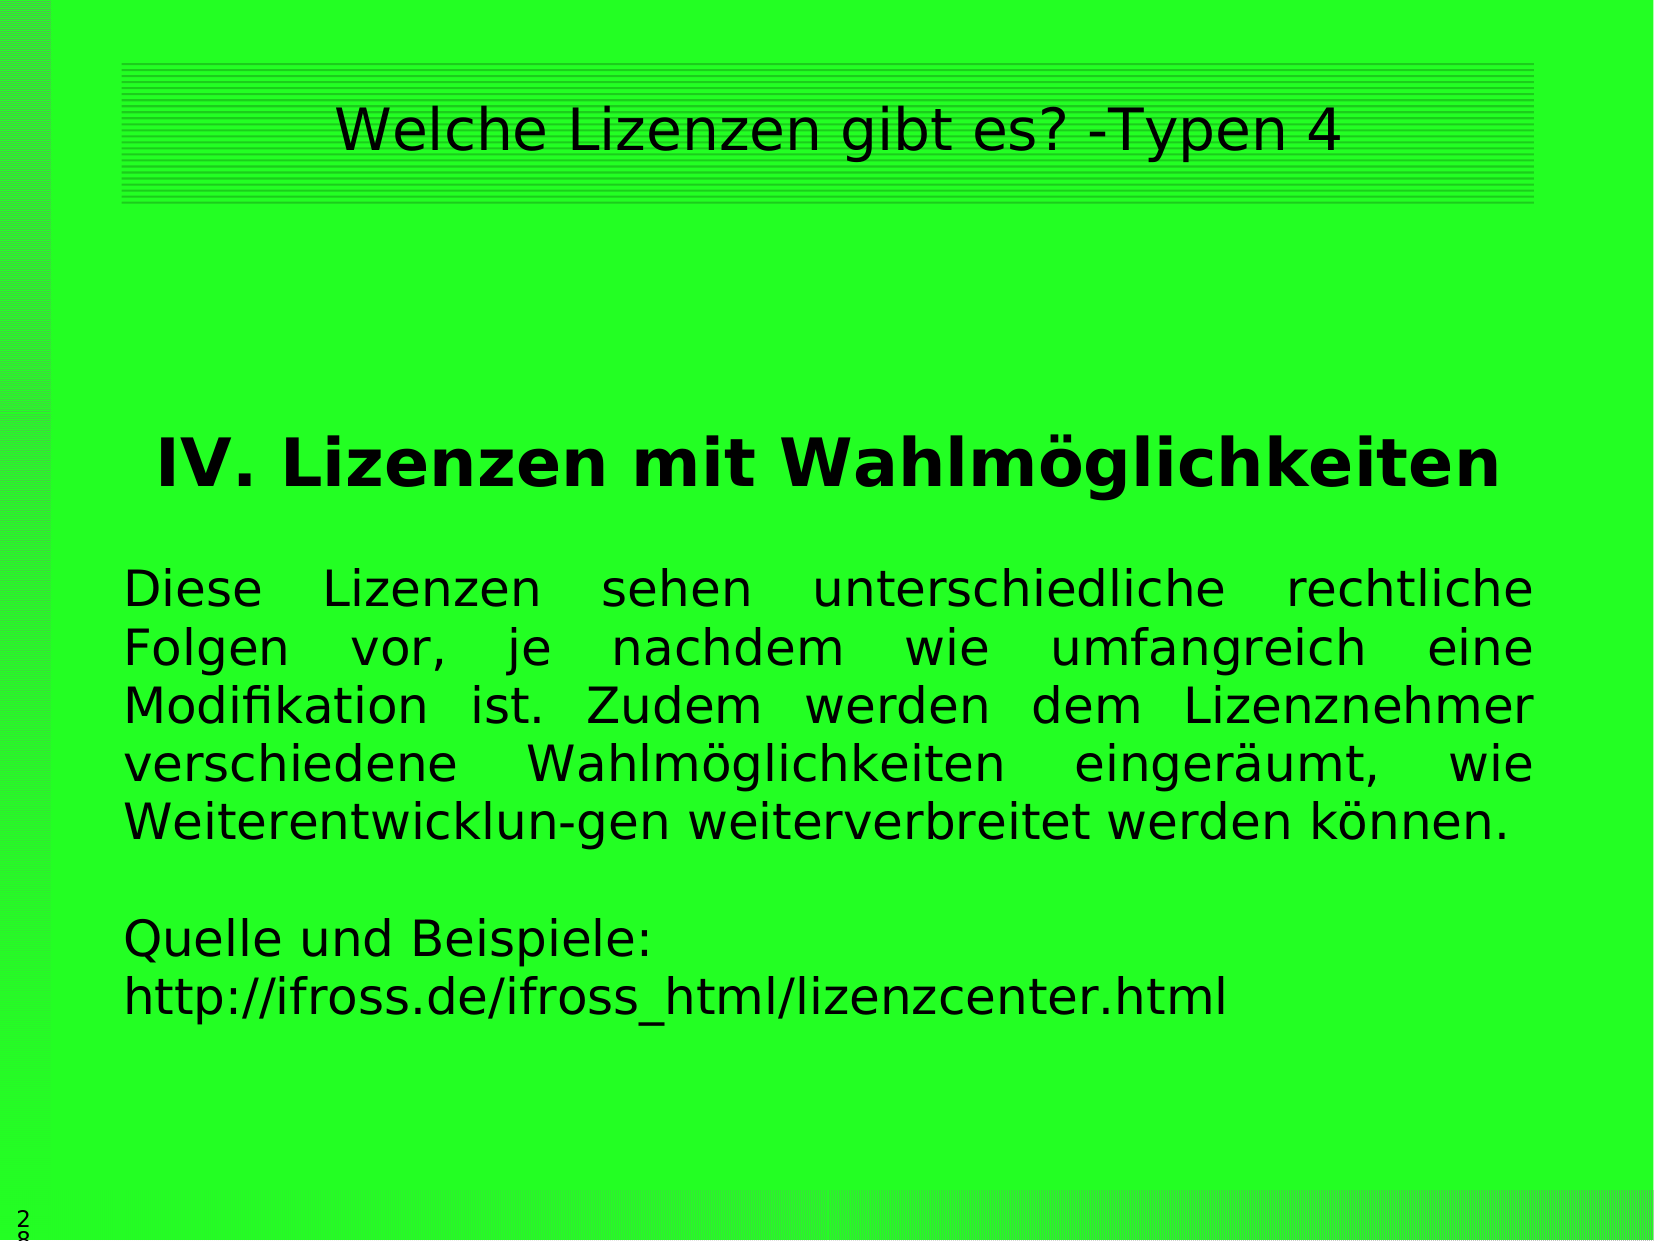

# Welche Lizenzen gibt es? -Typen 4
IV. Lizenzen mit Wahlmöglichkeiten
Diese Lizenzen sehen unterschiedliche rechtliche Folgen vor, je nachdem wie umfangreich eine Modifikation ist. Zudem werden dem Lizenznehmer verschiedene Wahlmöglichkeiten eingeräumt, wie Weiterentwicklun-gen weiterverbreitet werden können.
Quelle und Beispiele: http://ifross.de/ifross_html/lizenzcenter.html